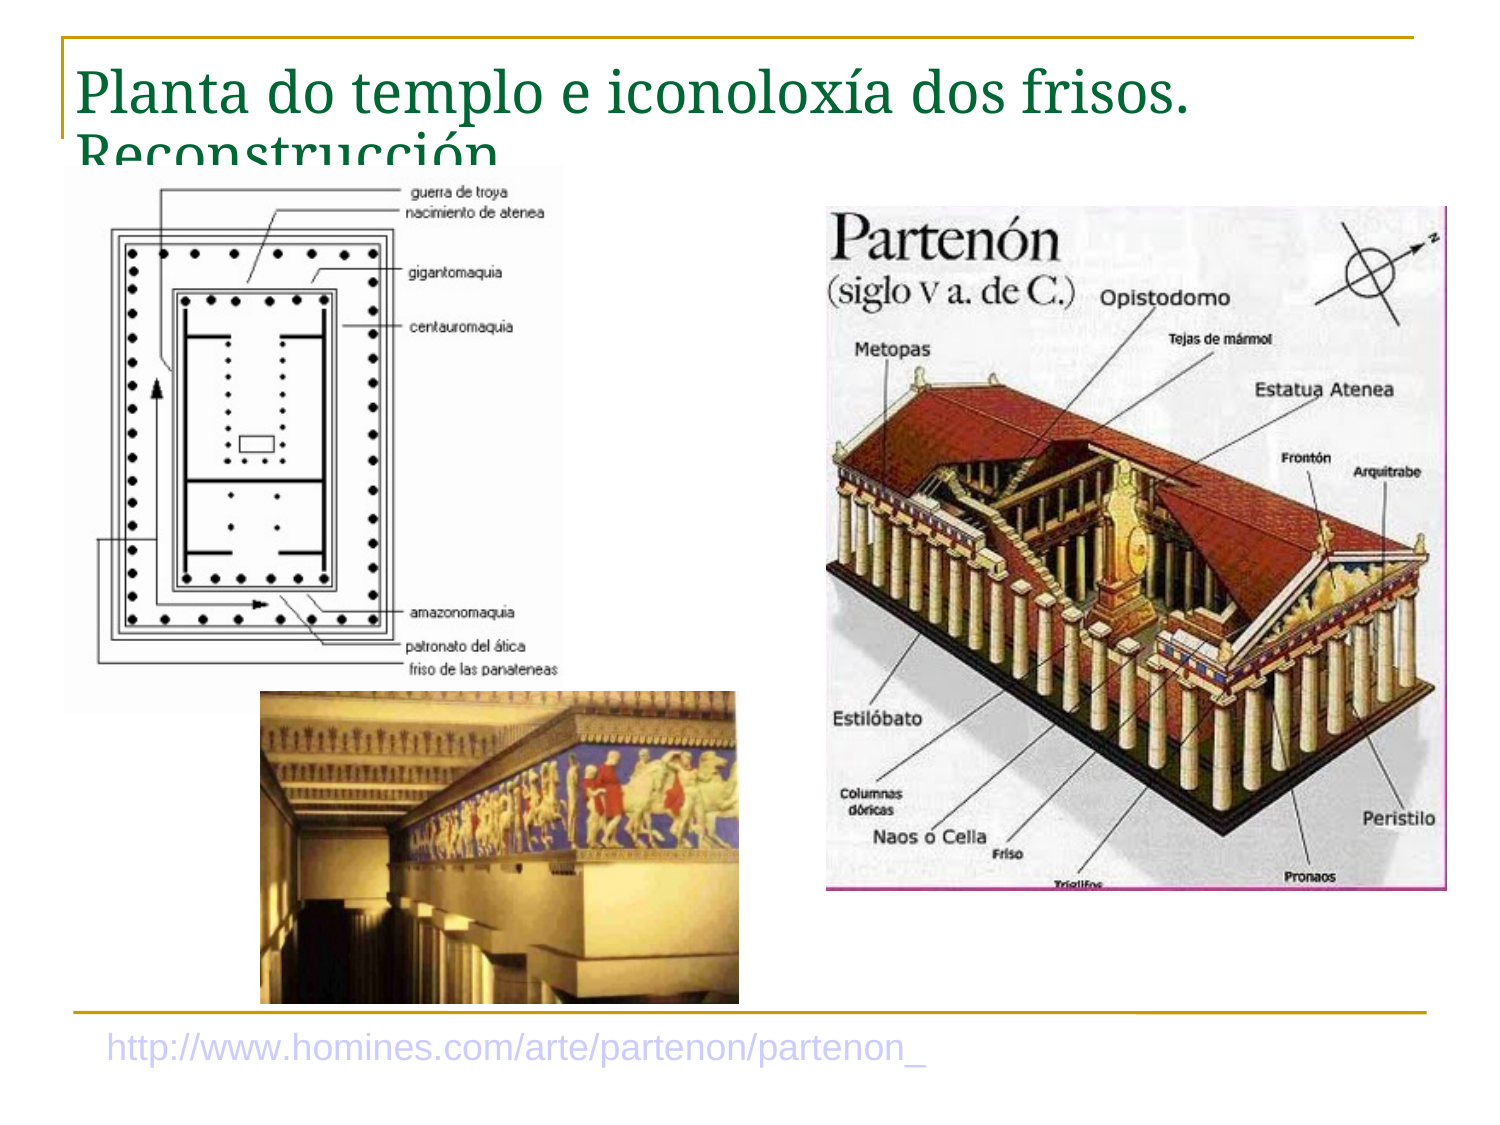

# Planta do templo e iconoloxía dos frisos. Reconstrucción
http://www.homines.com/arte/partenon/partenon_